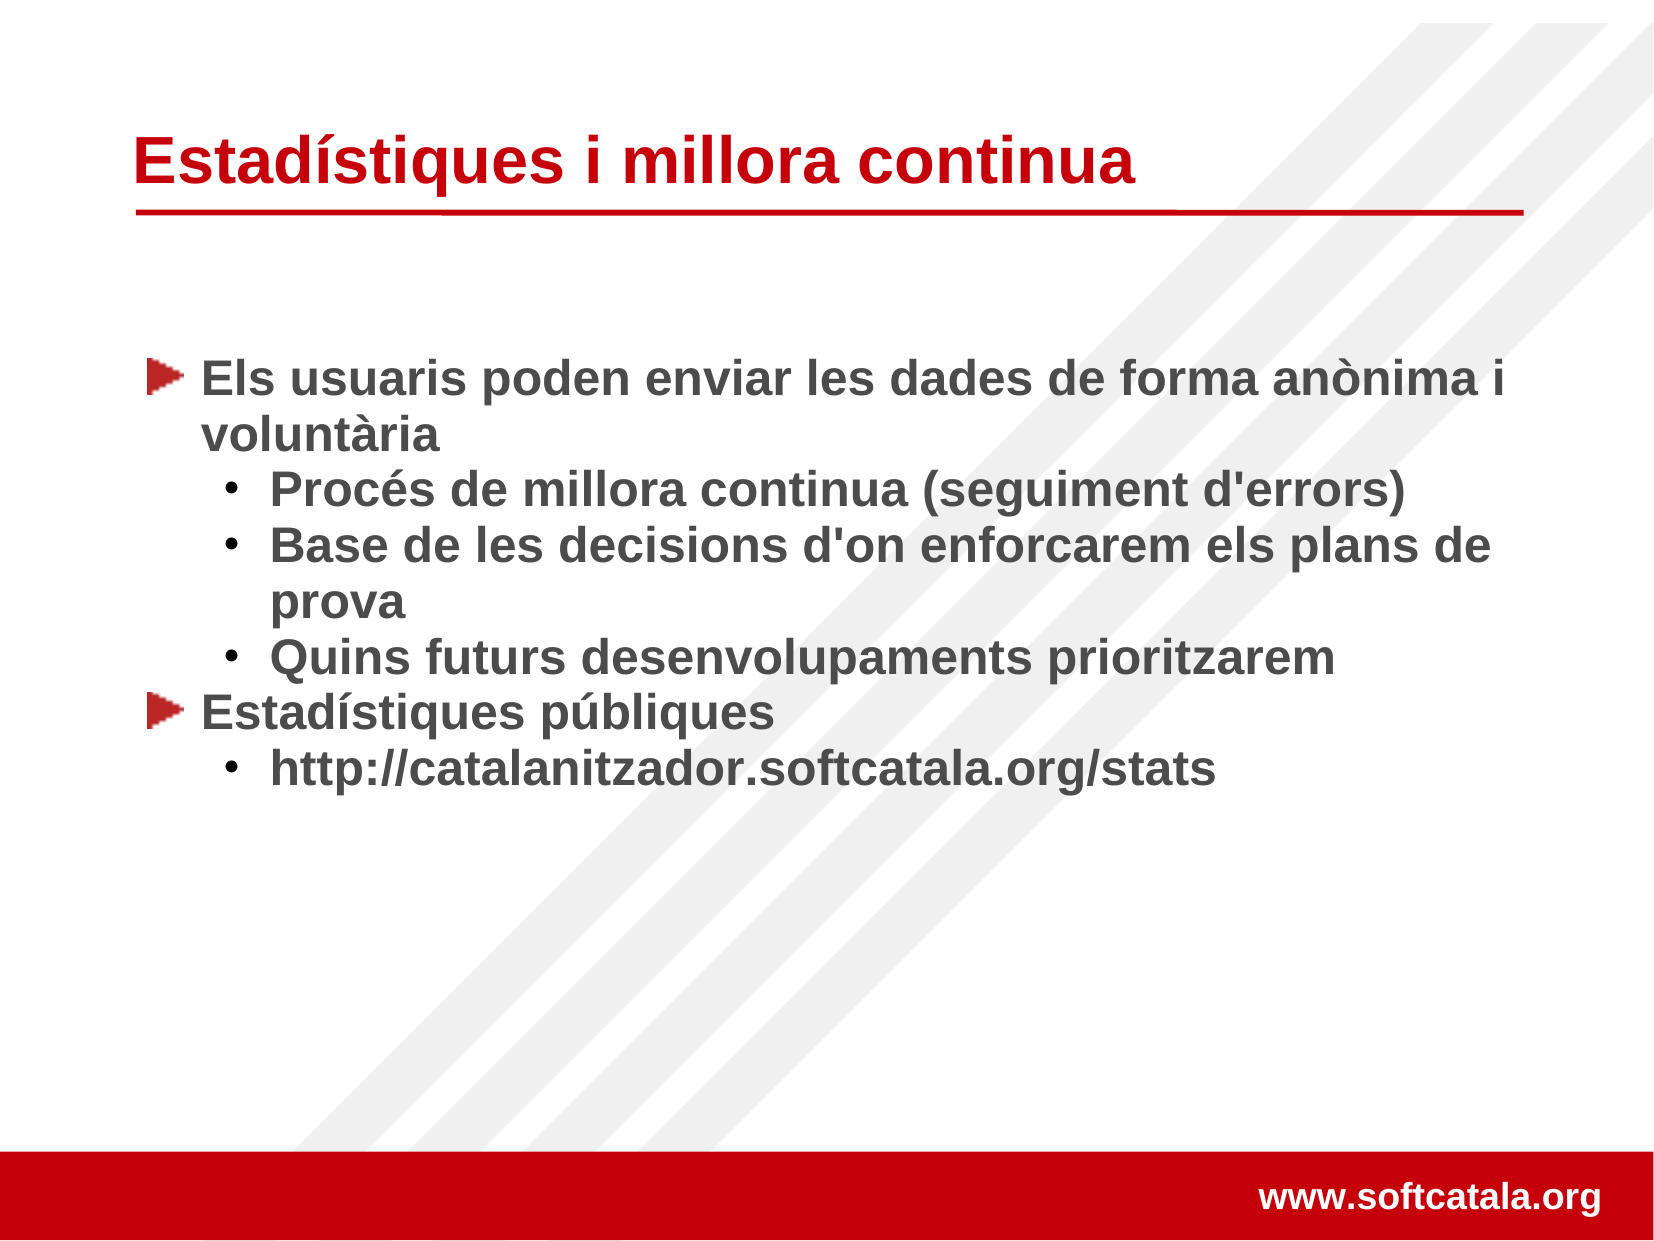

Estadístiques i millora continua
Els usuaris poden enviar les dades de forma anònima i voluntària
Procés de millora continua (seguiment d'errors)
Base de les decisions d'on enforcarem els plans de prova
Quins futurs desenvolupaments prioritzarem
Estadístiques públiques
http://catalanitzador.softcatala.org/stats
 www.softcatala.org